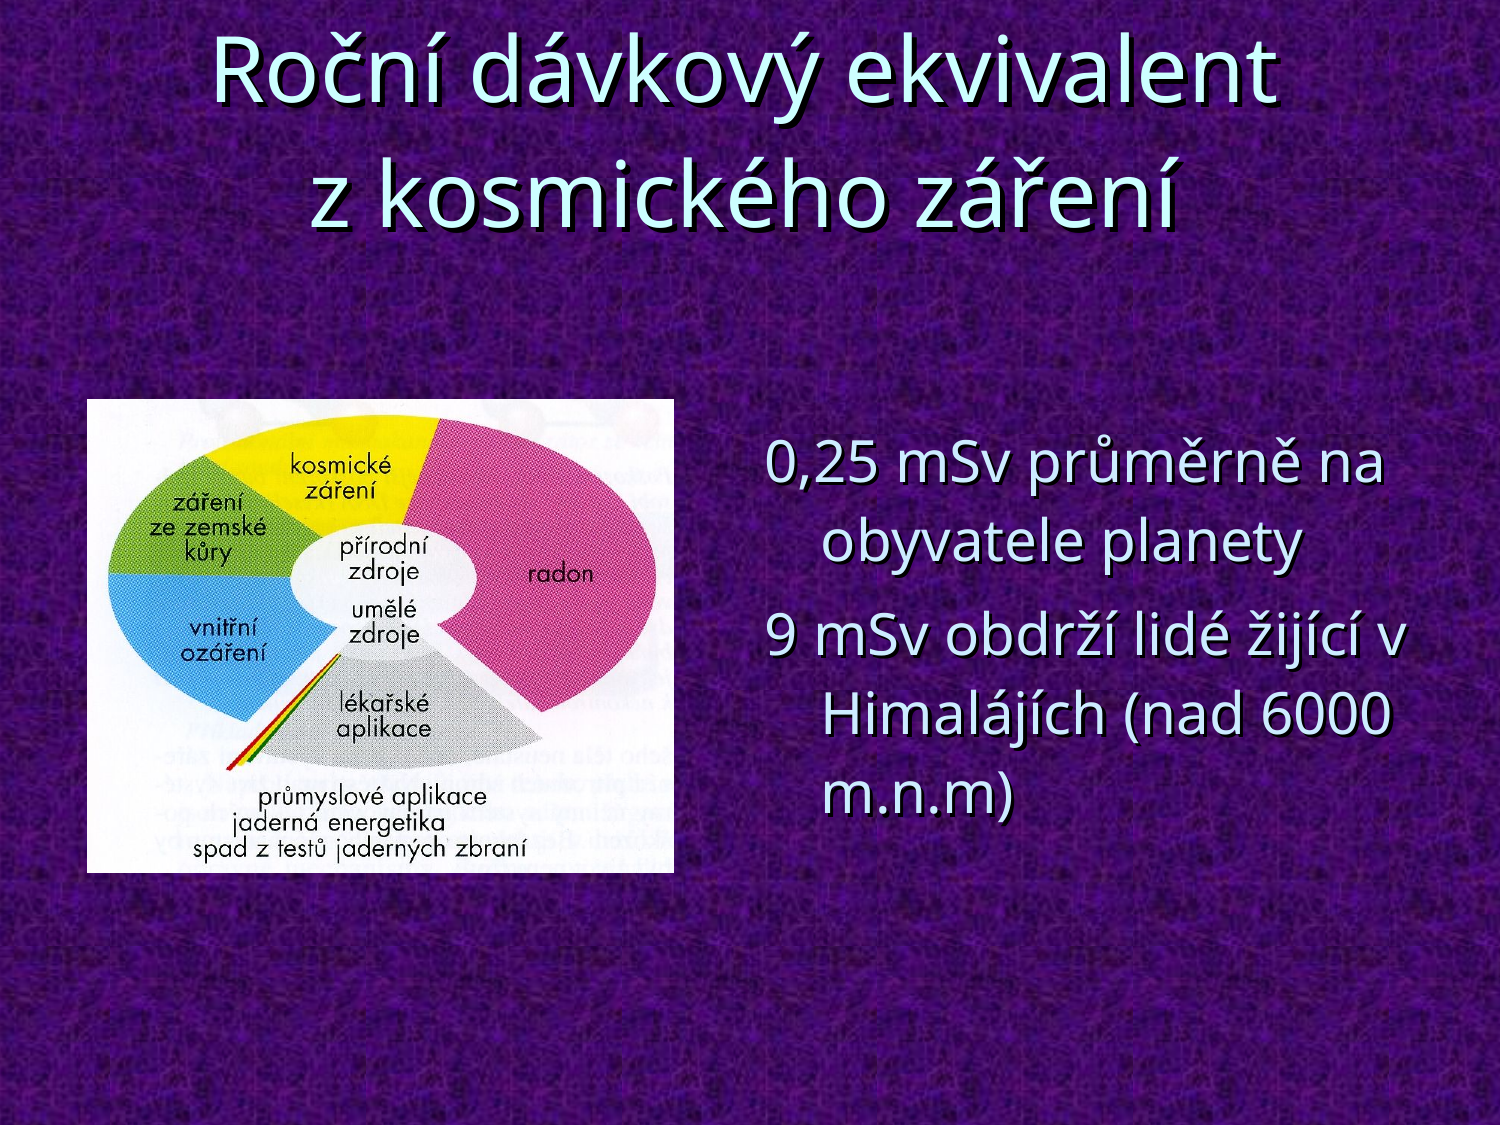

# Roční dávkový ekvivalent z kosmického záření
0,25 mSv průměrně na obyvatele planety
9 mSv obdrží lidé žijící v Himalájích (nad 6000 m.n.m)